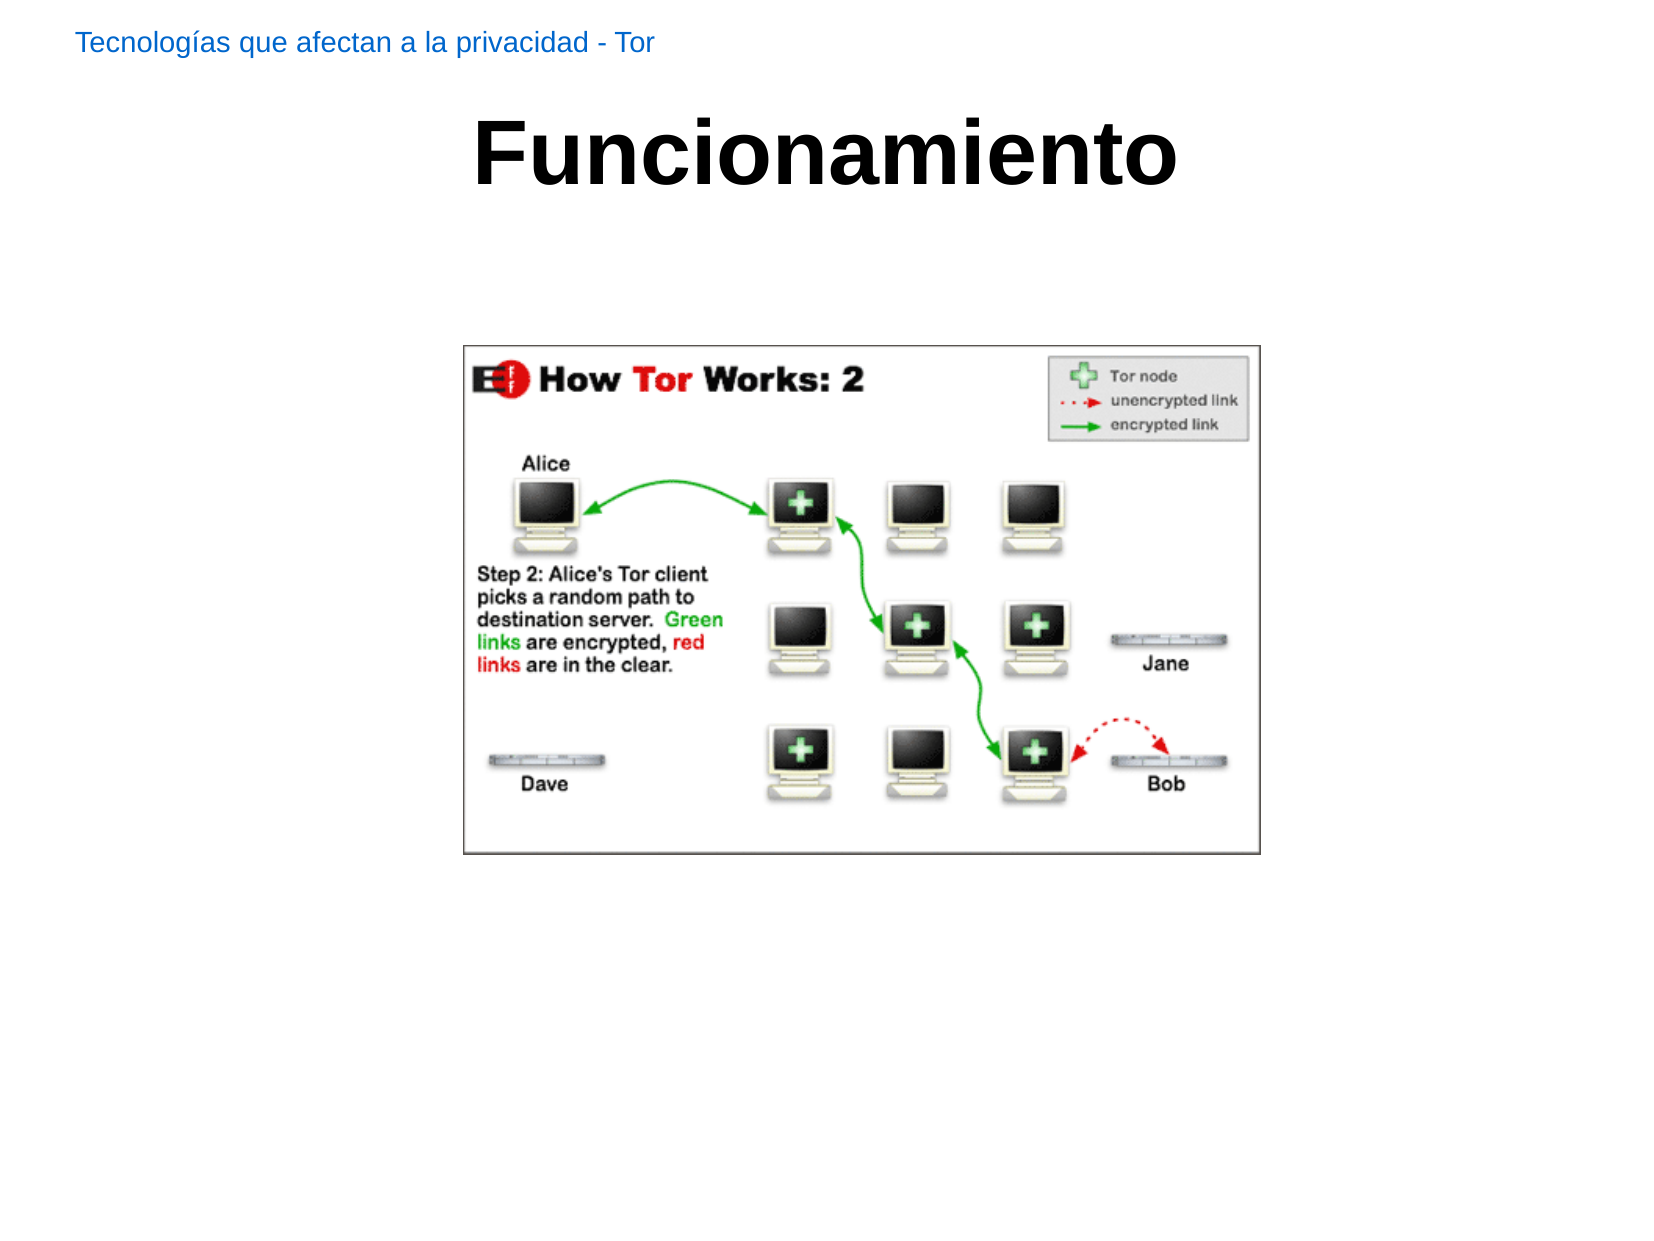

Tecnologías que afectan a la privacidad - Tor
# Funcionamiento